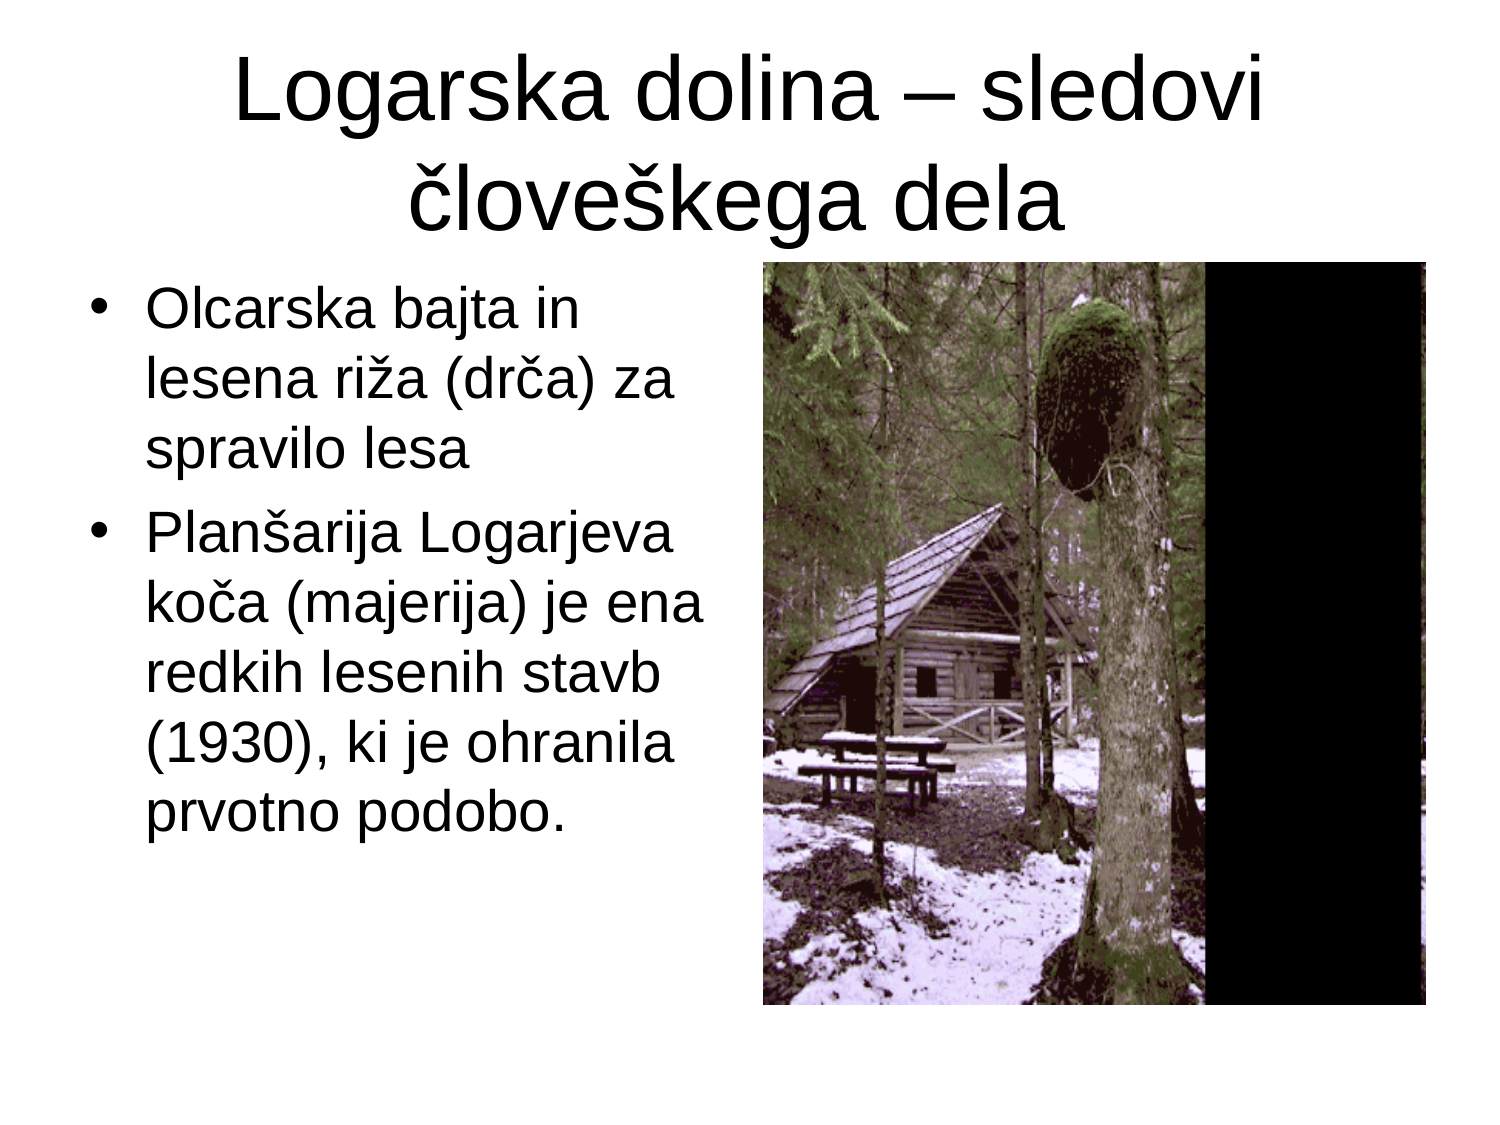

# Logarska dolina – sledovi človeškega dela
Olcarska bajta in lesena riža (drča) za spravilo lesa
Planšarija Logarjeva koča (majerija) je ena redkih lesenih stavb (1930), ki je ohranila prvotno podobo.